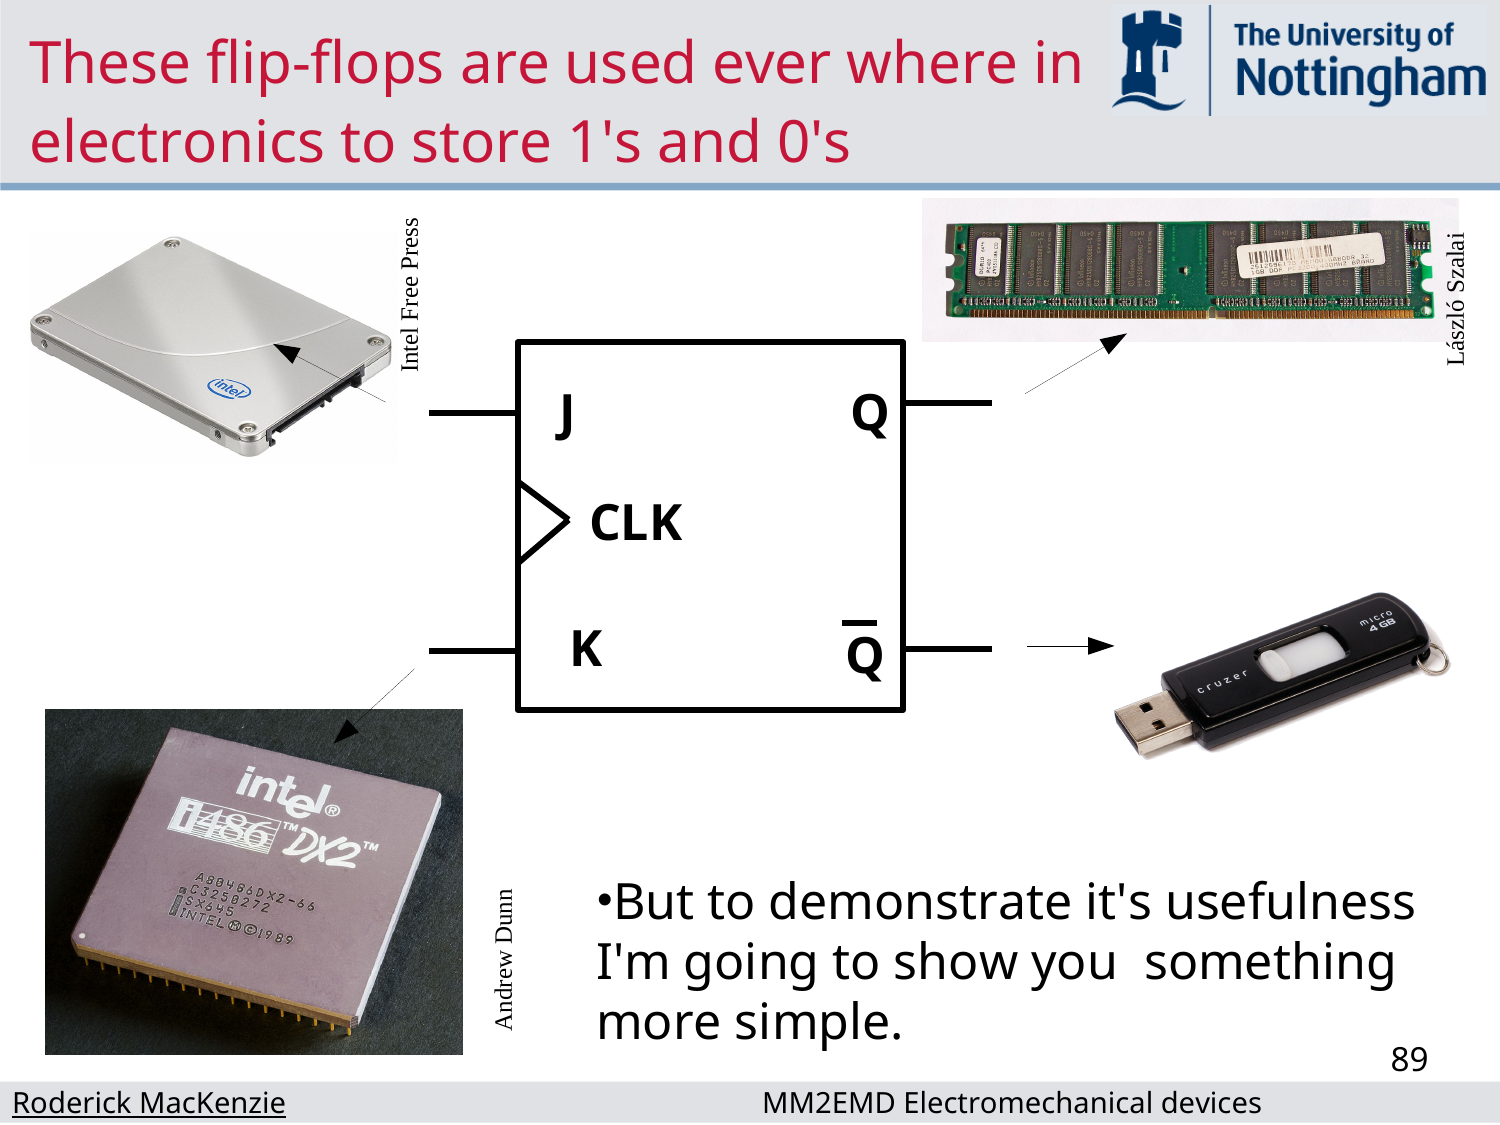

# These flip-flops are used ever where in electronics to store 1's and 0's
László Szalai
Intel Free Press
J
Q
CLK
K
Q
Andrew Dunn
But to demonstrate it's usefulness I'm going to show you something more simple.